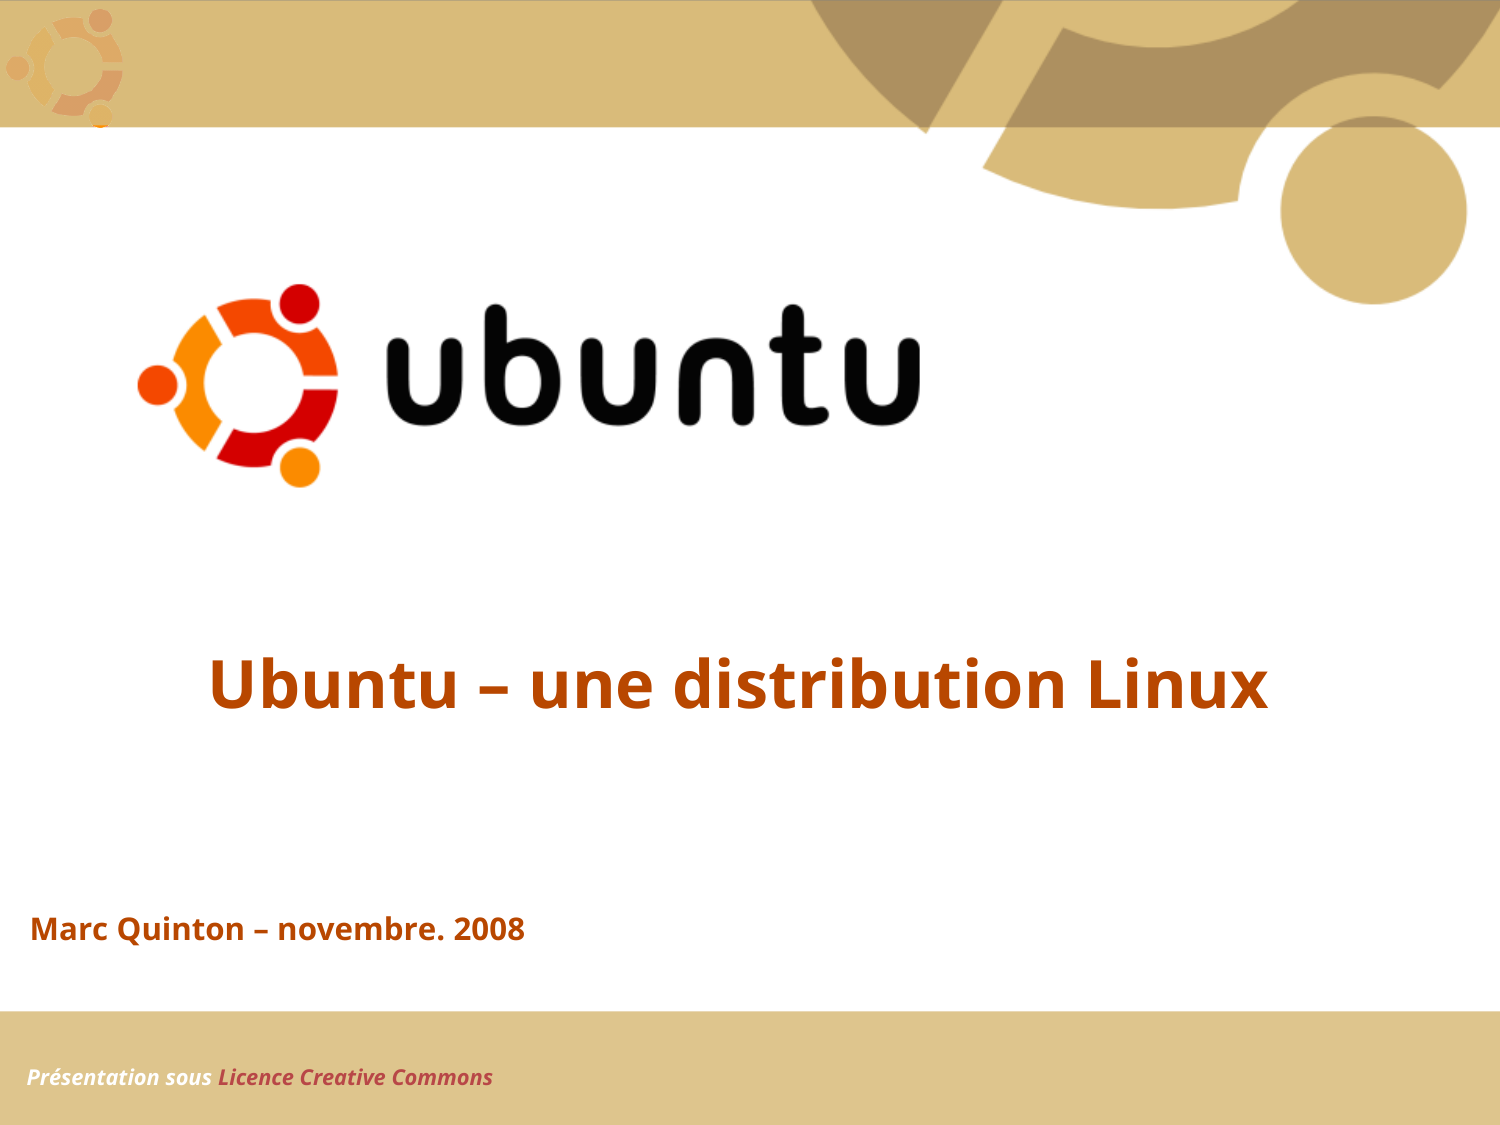

# Ubuntu – une distribution Linux
Marc Quinton – novembre. 2008